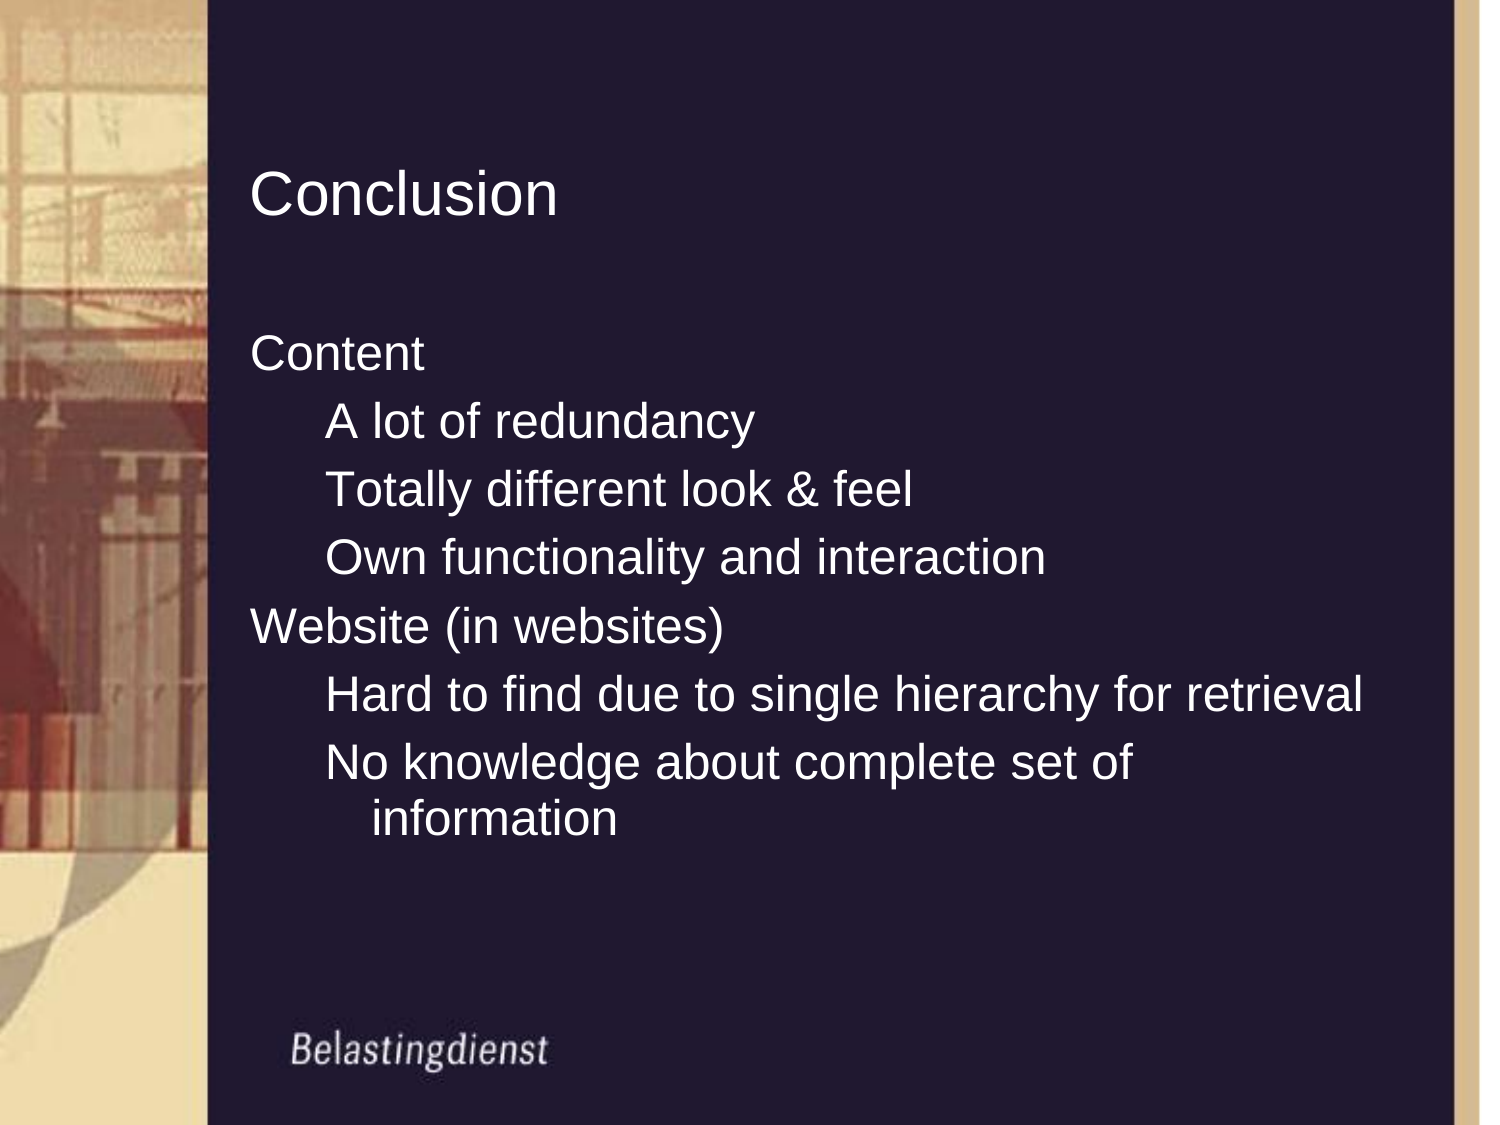

# Conclusion
Content
A lot of redundancy
Totally different look & feel
Own functionality and interaction
Website (in websites)
Hard to find due to single hierarchy for retrieval
No knowledge about complete set of information